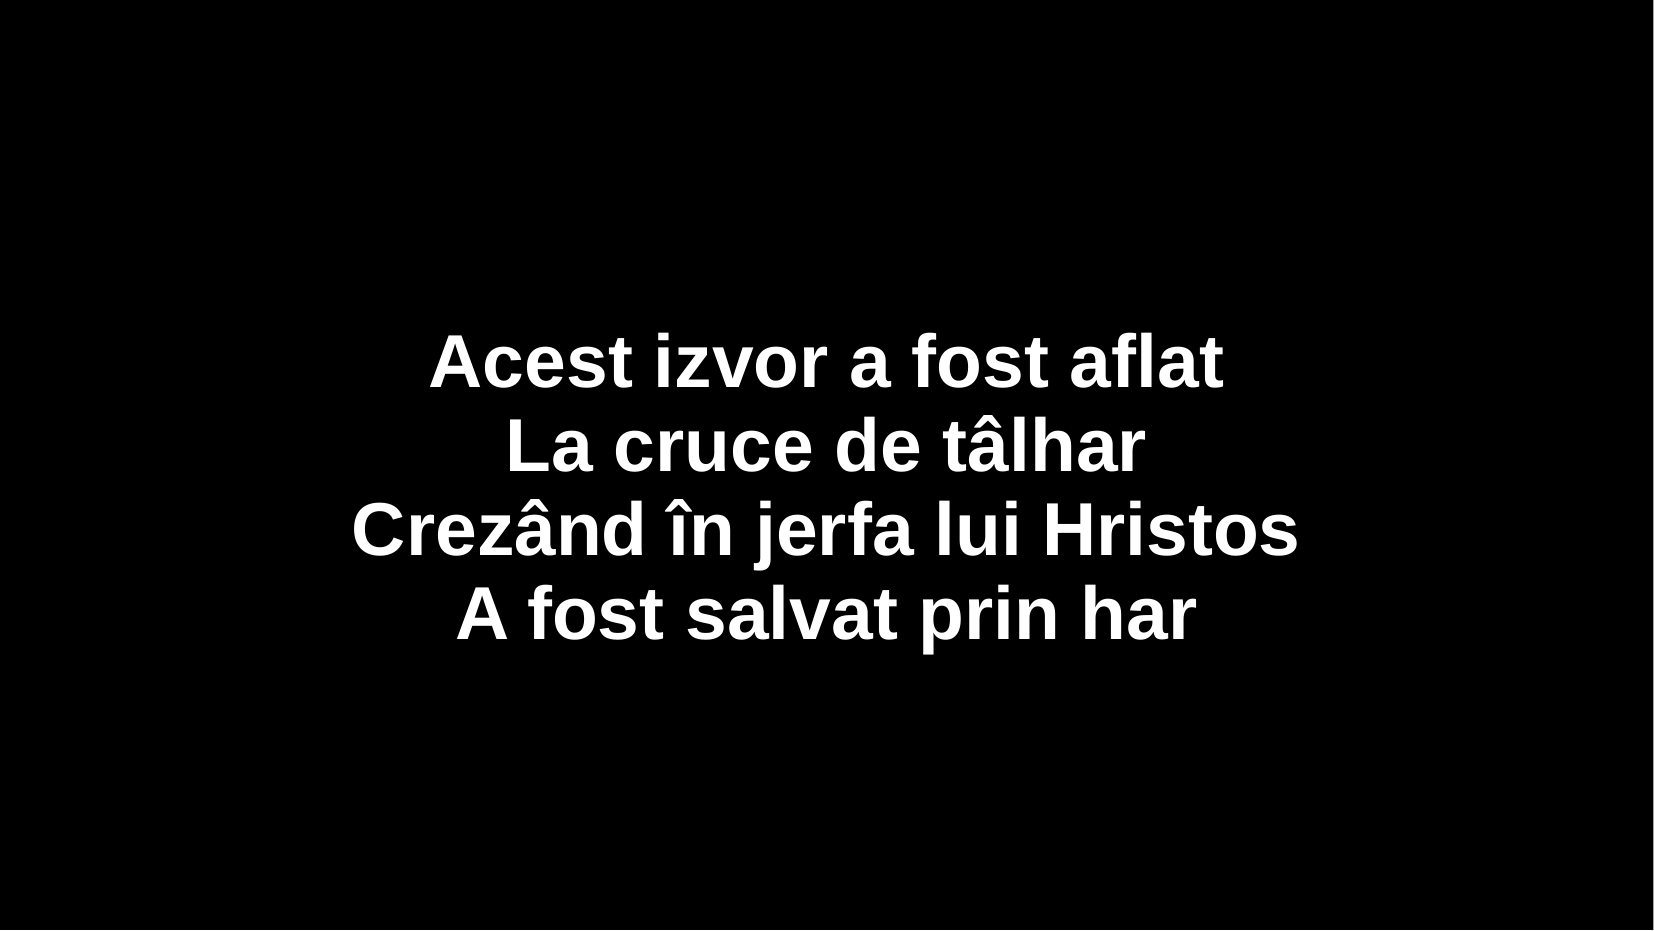

Acest izvor a fost aflat
La cruce de tâlhar
Crezând în jerfa lui Hristos
A fost salvat prin har